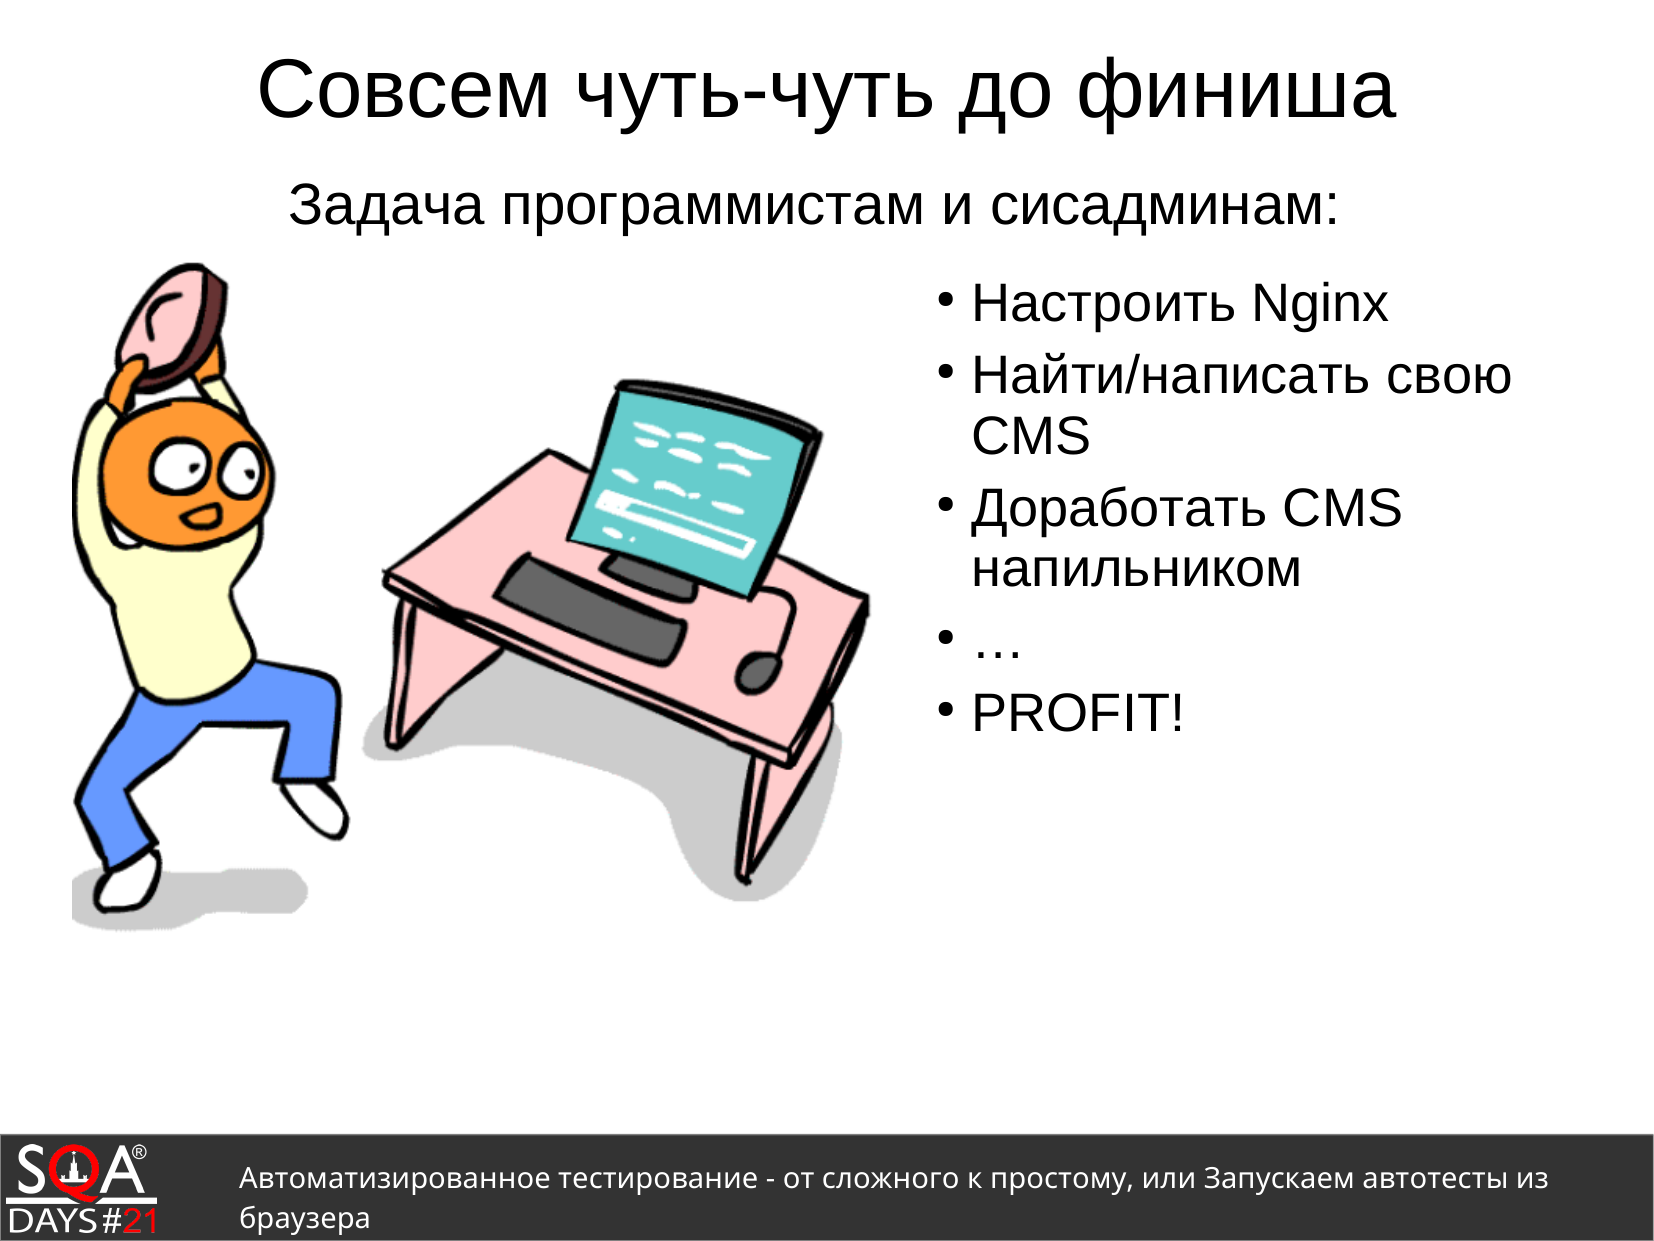

Совсем чуть-чуть до финиша
Задача программистам и сисадминам:
Настроить Nginx
Найти/написать свою CMS
Доработать CMS напильником
…
PROFIT!
Автоматизированное тестирование - от сложного к простому, или Запускаем автотесты из браузера